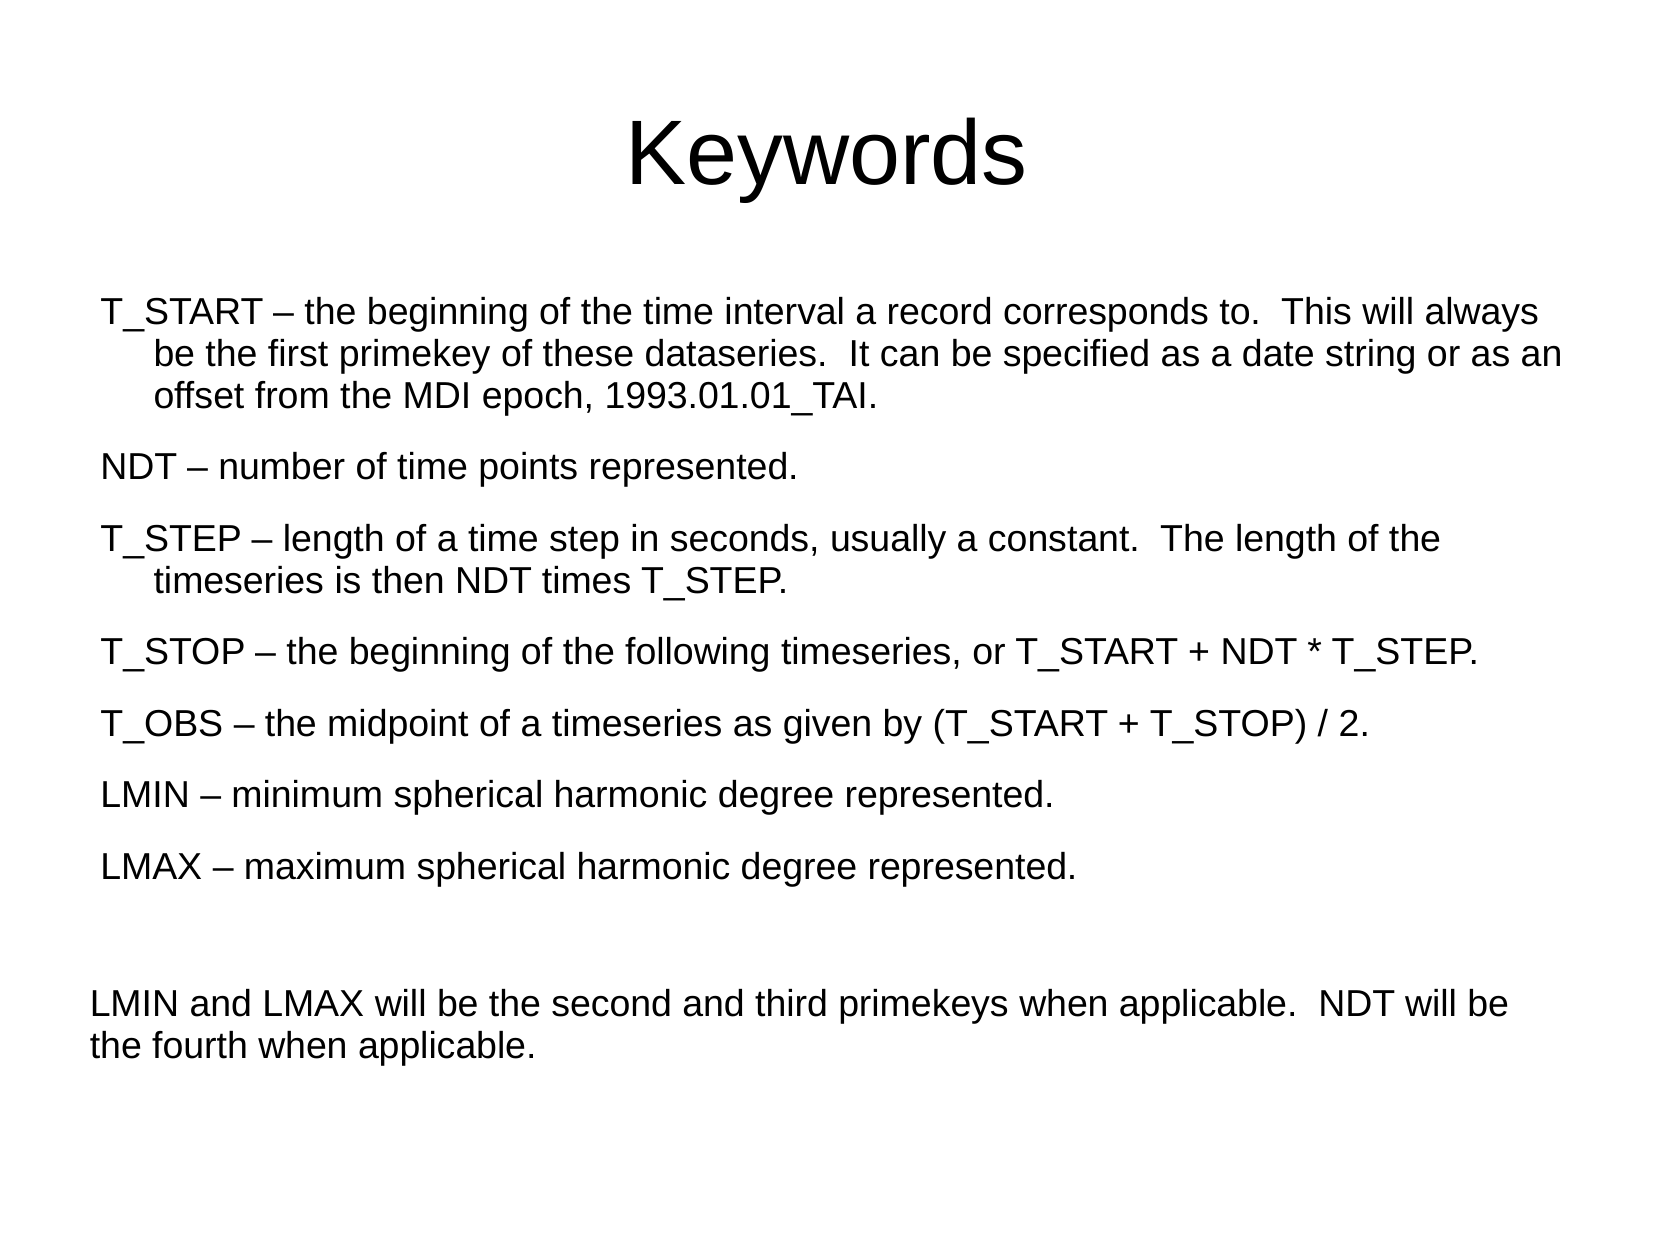

# Keywords
T_START – the beginning of the time interval a record corresponds to. This will always be the first primekey of these dataseries. It can be specified as a date string or as an offset from the MDI epoch, 1993.01.01_TAI.
NDT – number of time points represented.
T_STEP – length of a time step in seconds, usually a constant. The length of the timeseries is then NDT times T_STEP.
T_STOP – the beginning of the following timeseries, or T_START + NDT * T_STEP.
T_OBS – the midpoint of a timeseries as given by (T_START + T_STOP) / 2.
LMIN – minimum spherical harmonic degree represented.
LMAX – maximum spherical harmonic degree represented.
LMIN and LMAX will be the second and third primekeys when applicable. NDT will be the fourth when applicable.